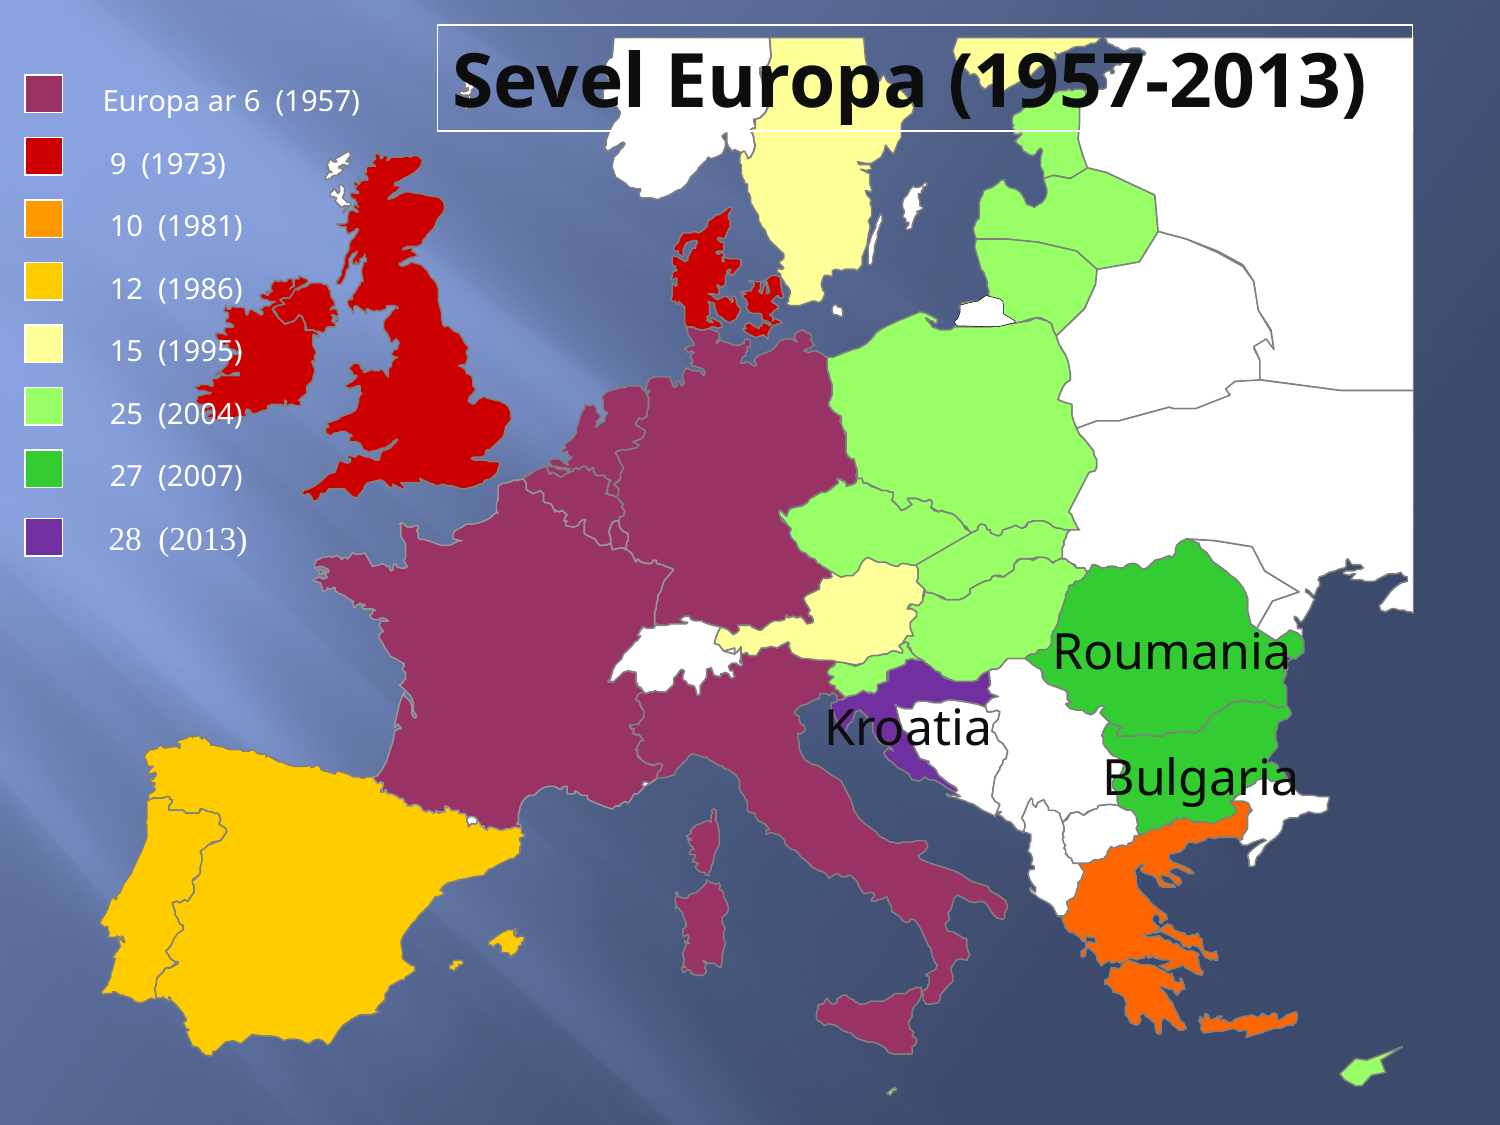

Sevel Europa (1957-2013)
Europa ar 6 (1957)
 9 (1973)
 10 (1981)
 12 (1986)
 15 (1995)
 25 (2004)
 27 (2007)
28 (2013)
Roumania
Kroatia
Bulgaria